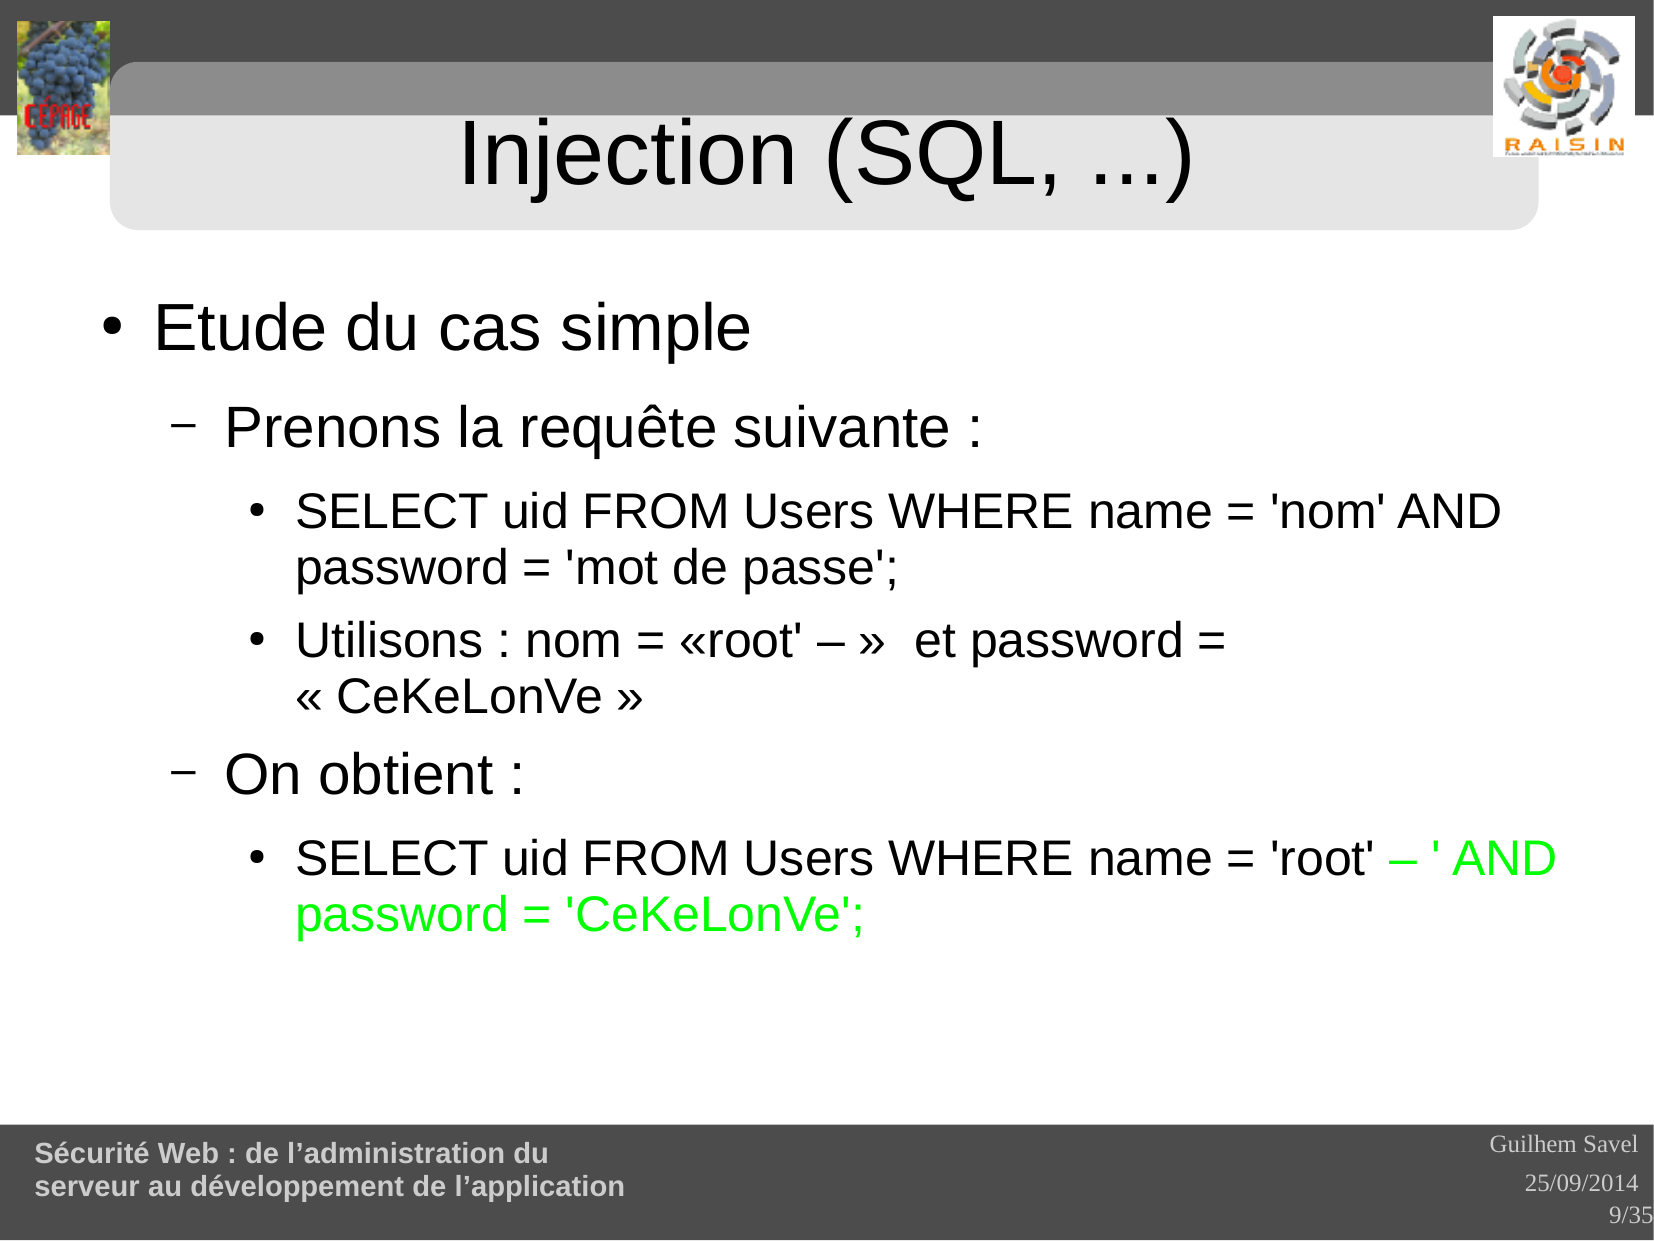

# Injection (SQL, ...)
Etude du cas simple
Prenons la requête suivante :
SELECT uid FROM Users WHERE name = 'nom' AND password = 'mot de passe';
Utilisons : nom = «root' – »  et password = « CeKeLonVe »
On obtient :
SELECT uid FROM Users WHERE name = 'root' – ' AND password = 'CeKeLonVe';